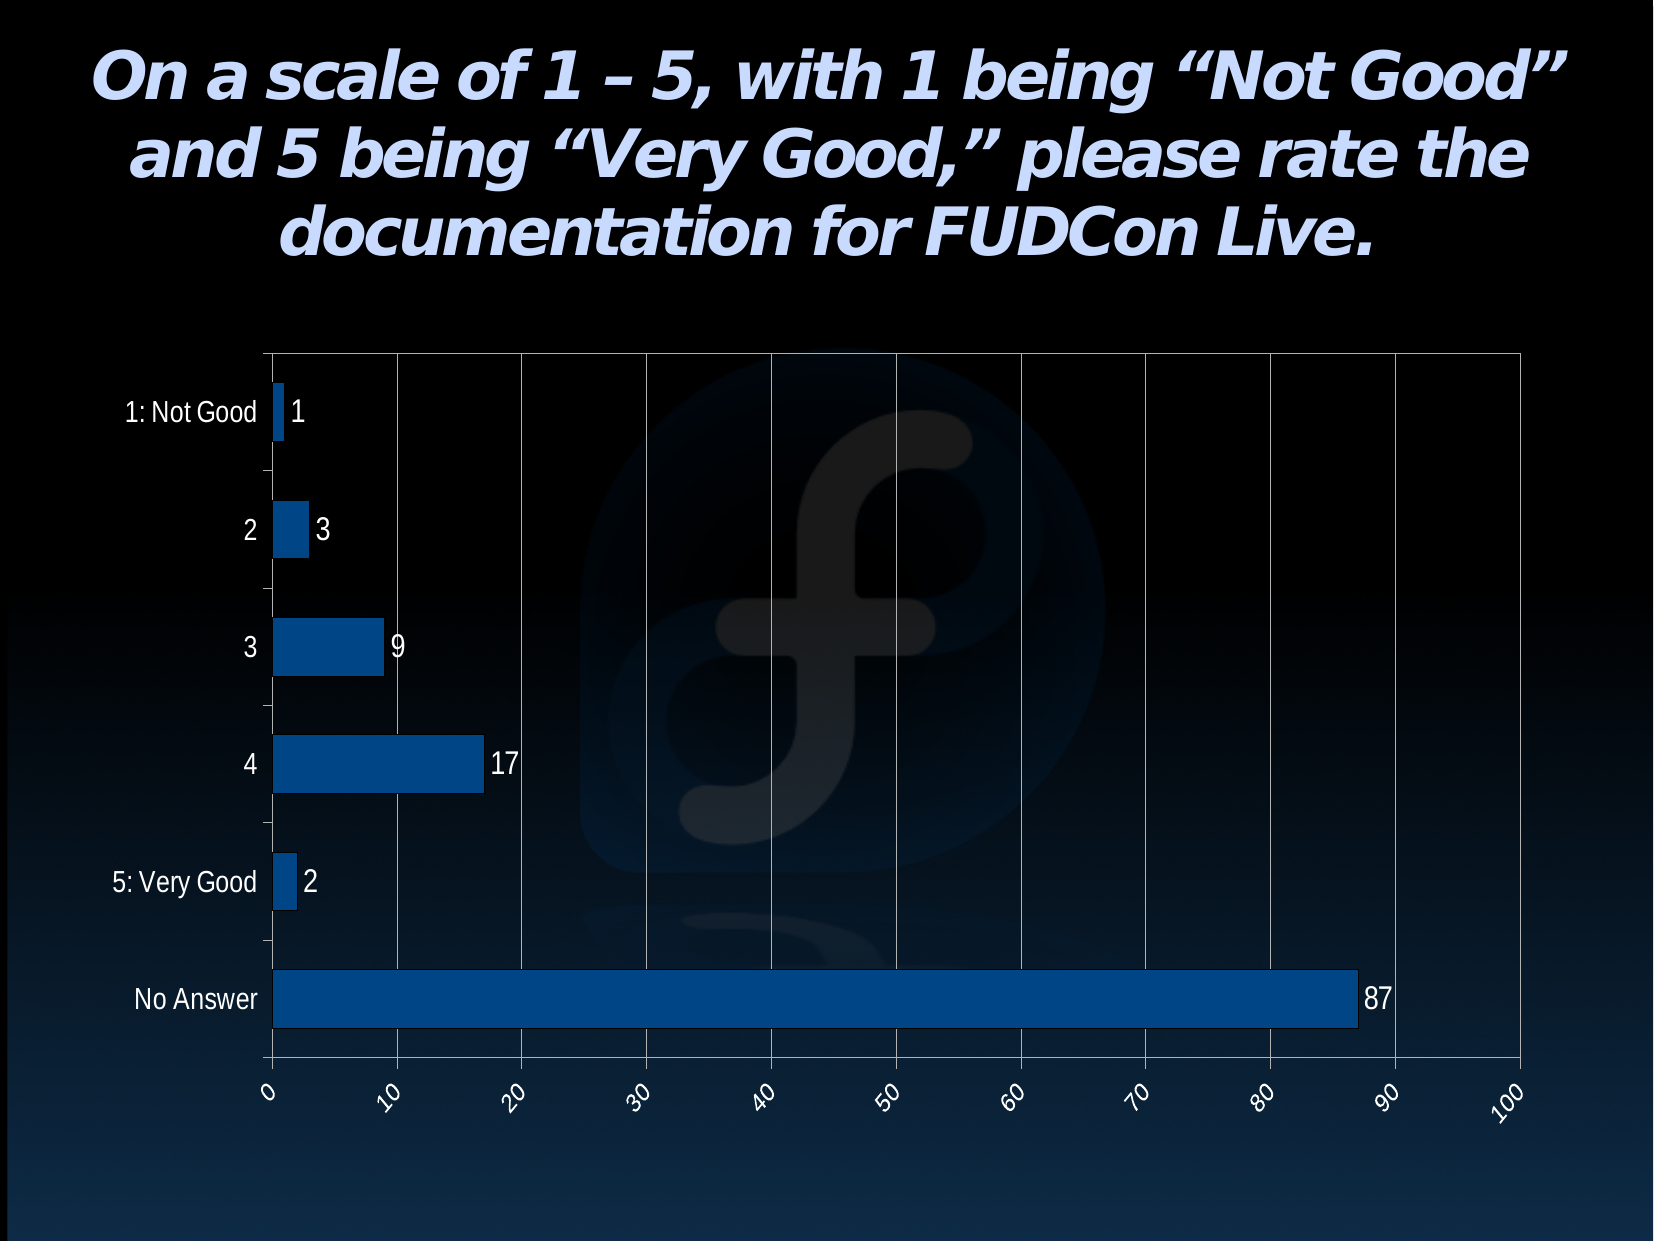

# On a scale of 1 – 5, with 1 being “Not Good” and 5 being “Very Good,” please rate the documentation for FUDCon Live.
### Chart
| Category | 119 Total Respondents |
|---|---|
| 1: Not Good | 1.0 |
| 2 | 3.0 |
| 3 | 9.0 |
| 4 | 17.0 |
| 5: Very Good | 2.0 |
| No Answer | 87.0 |